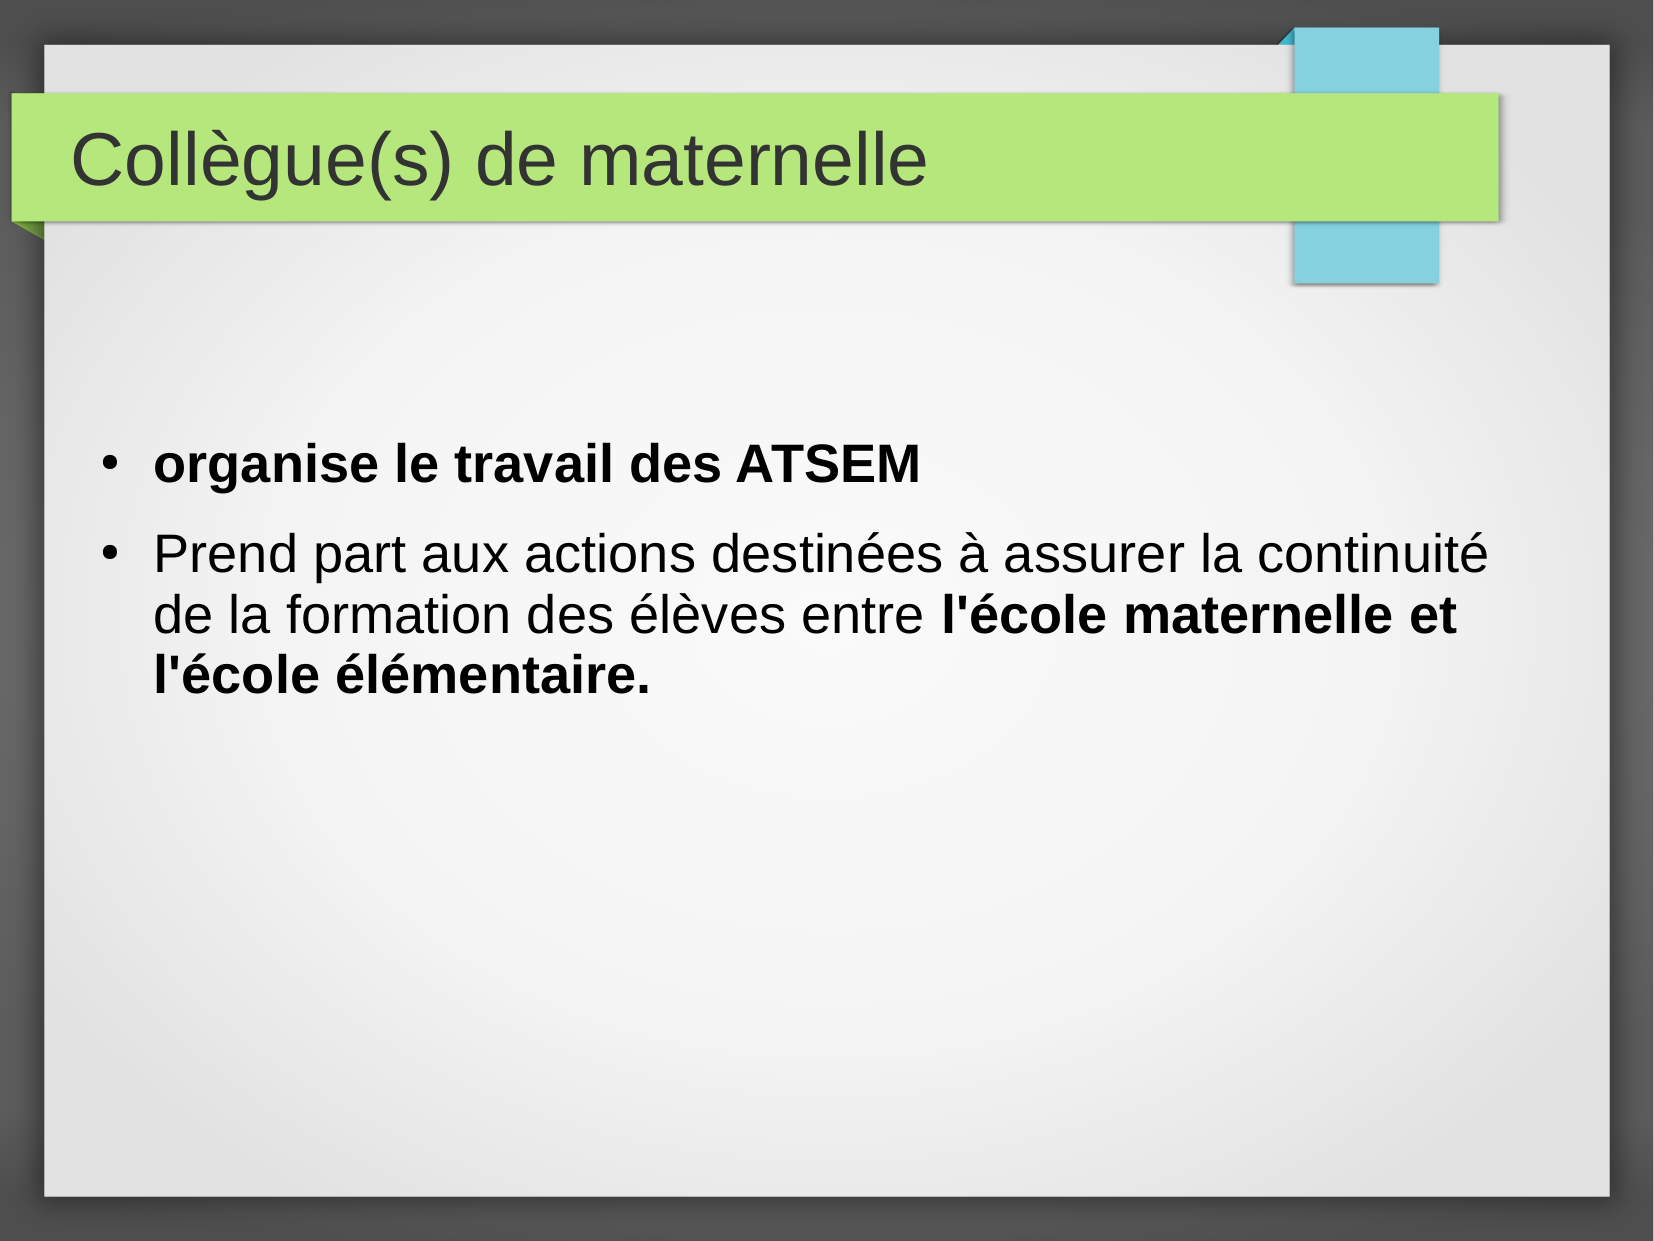

# Collègue(s) de maternelle
organise le travail des ATSEM
Prend part aux actions destinées à assurer la continuité de la formation des élèves entre l'école maternelle et l'école élémentaire.